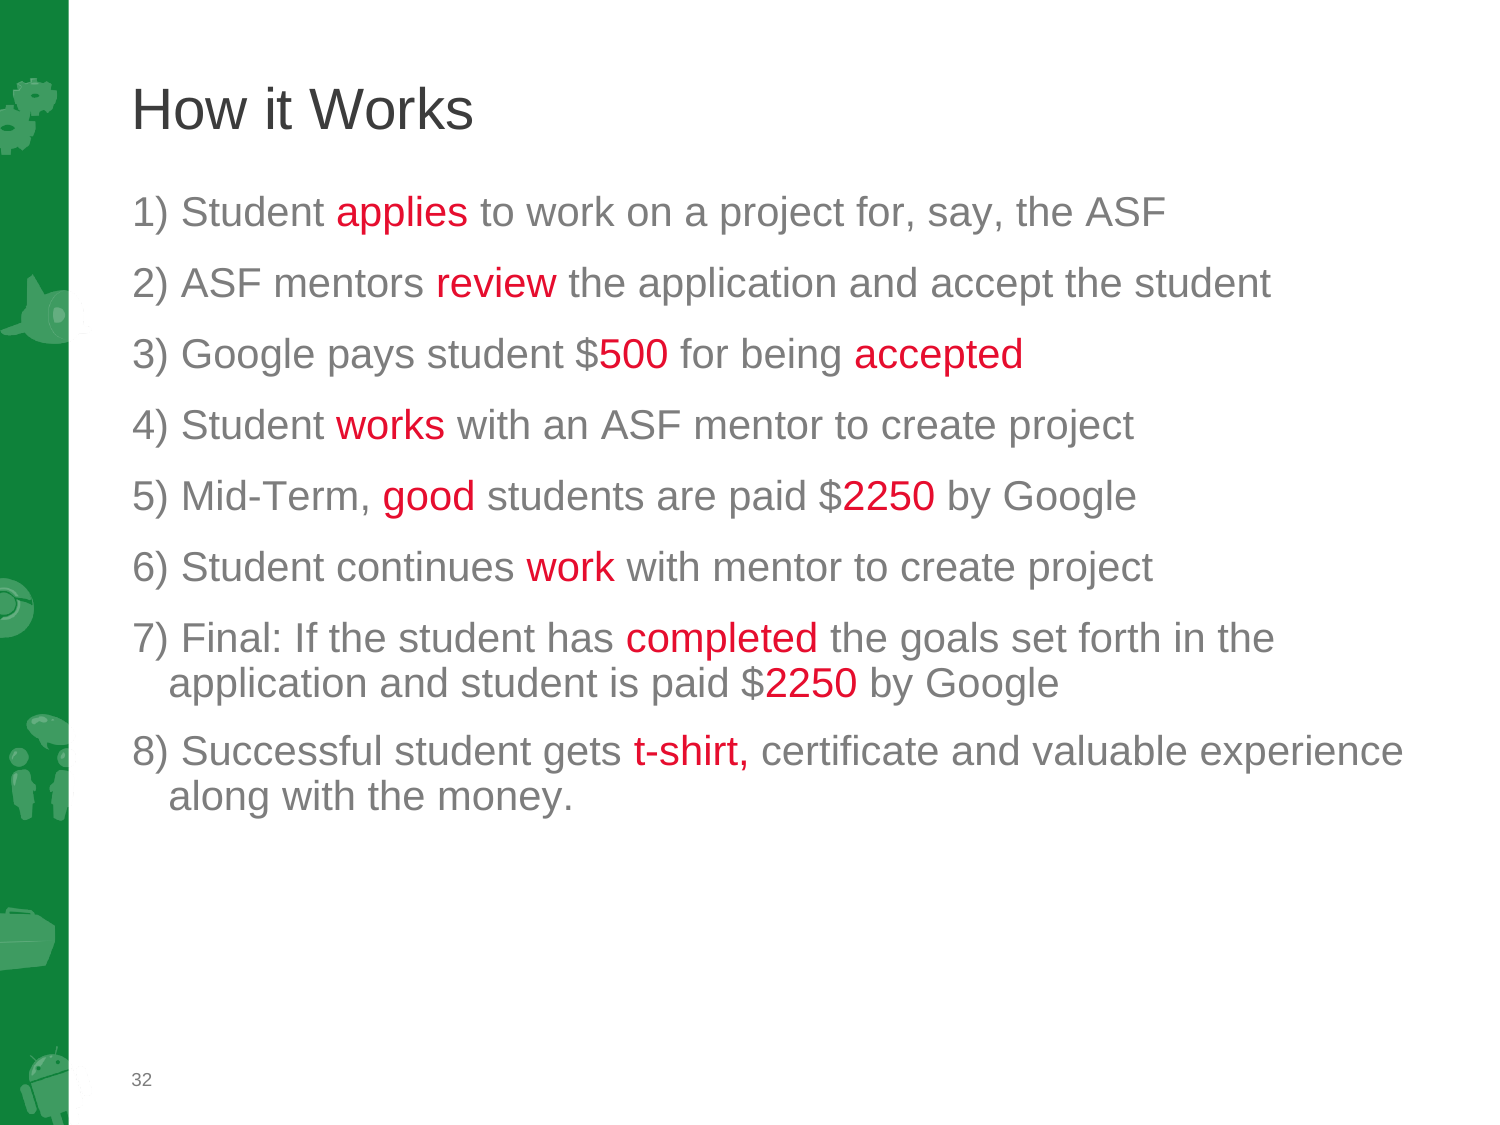

How it Works
1) Student applies to work on a project for, say, the ASF
2) ASF mentors review the application and accept the student
3) Google pays student $500 for being accepted
4) Student works with an ASF mentor to create project
5) Mid-Term, good students are paid $2250 by Google
6) Student continues work with mentor to create project
7) Final: If the student has completed the goals set forth in the application and student is paid $2250 by Google
8) Successful student gets t-shirt, certificate and valuable experience along with the money.